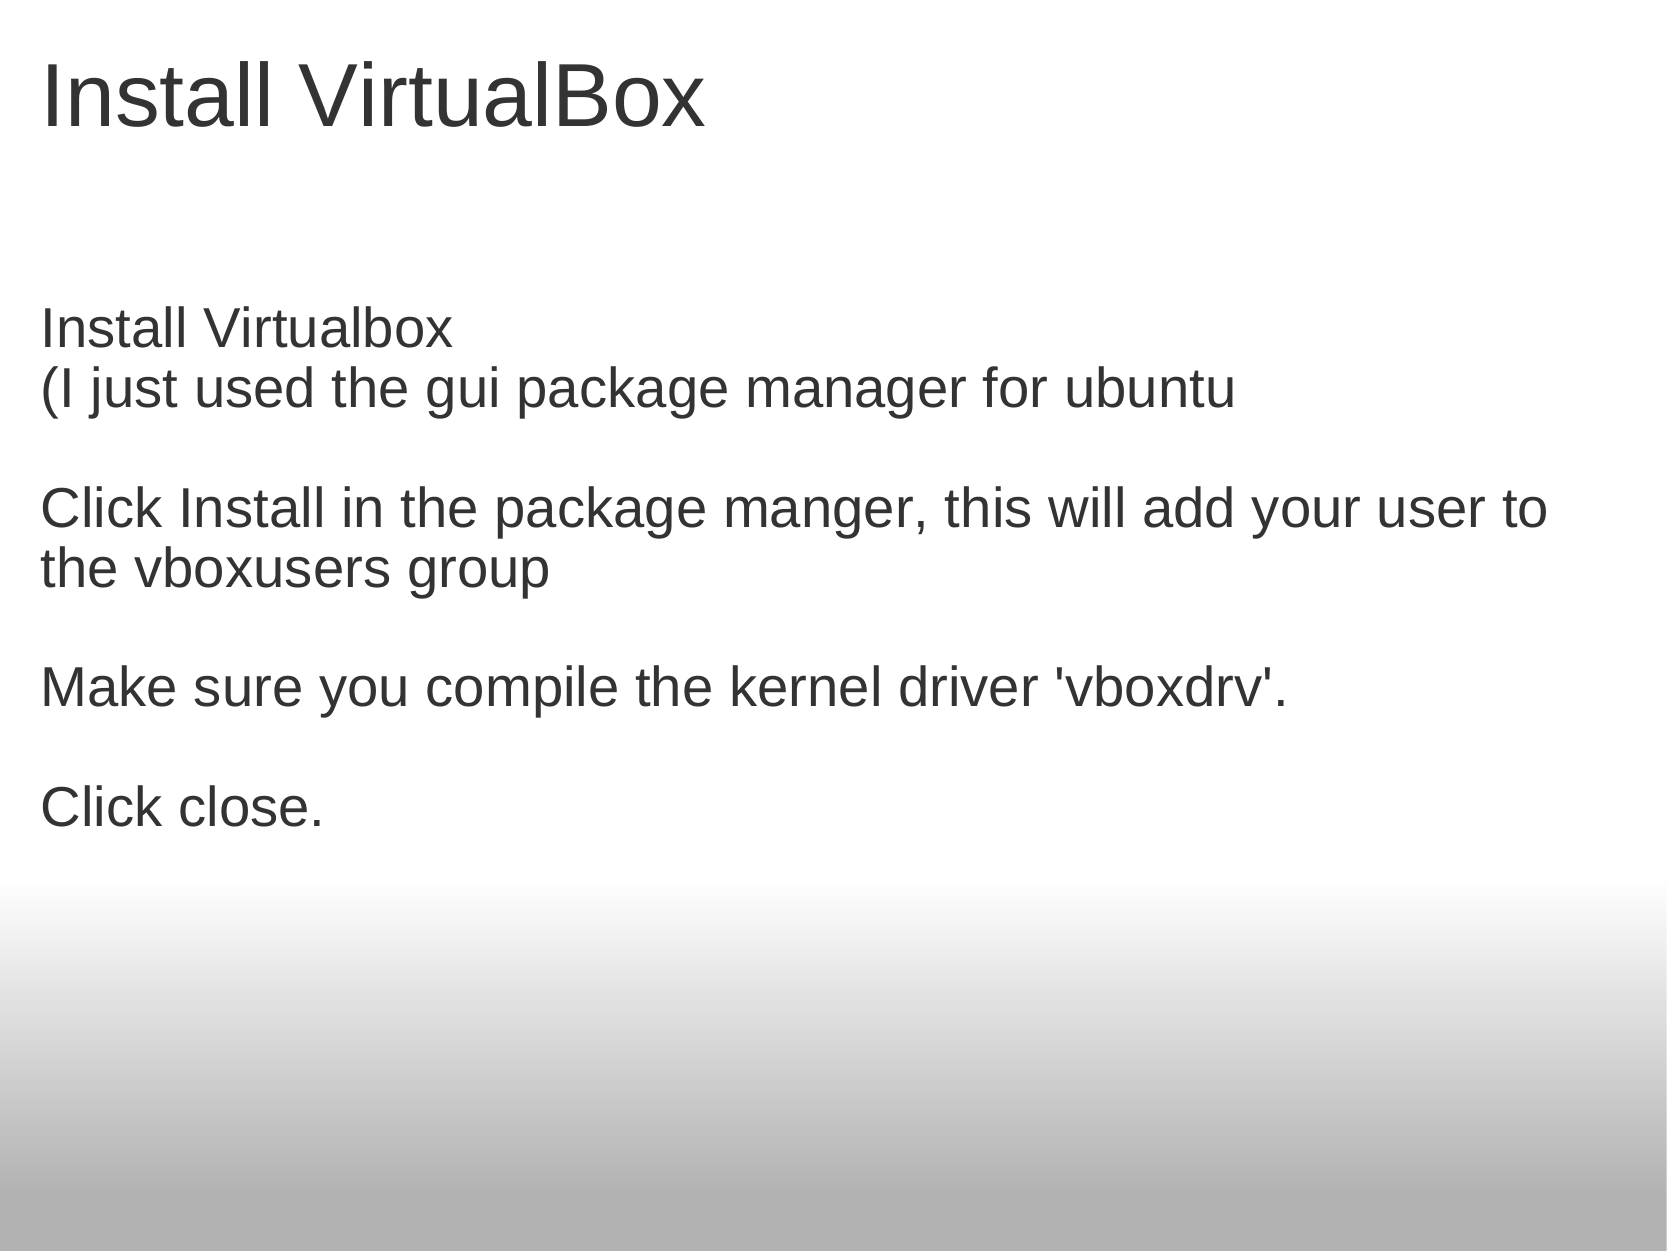

# Install VirtualBox
Install Virtualbox
(I just used the gui package manager for ubuntu
Click Install in the package manger, this will add your user to the vboxusers group
Make sure you compile the kernel driver 'vboxdrv'.
Click close.